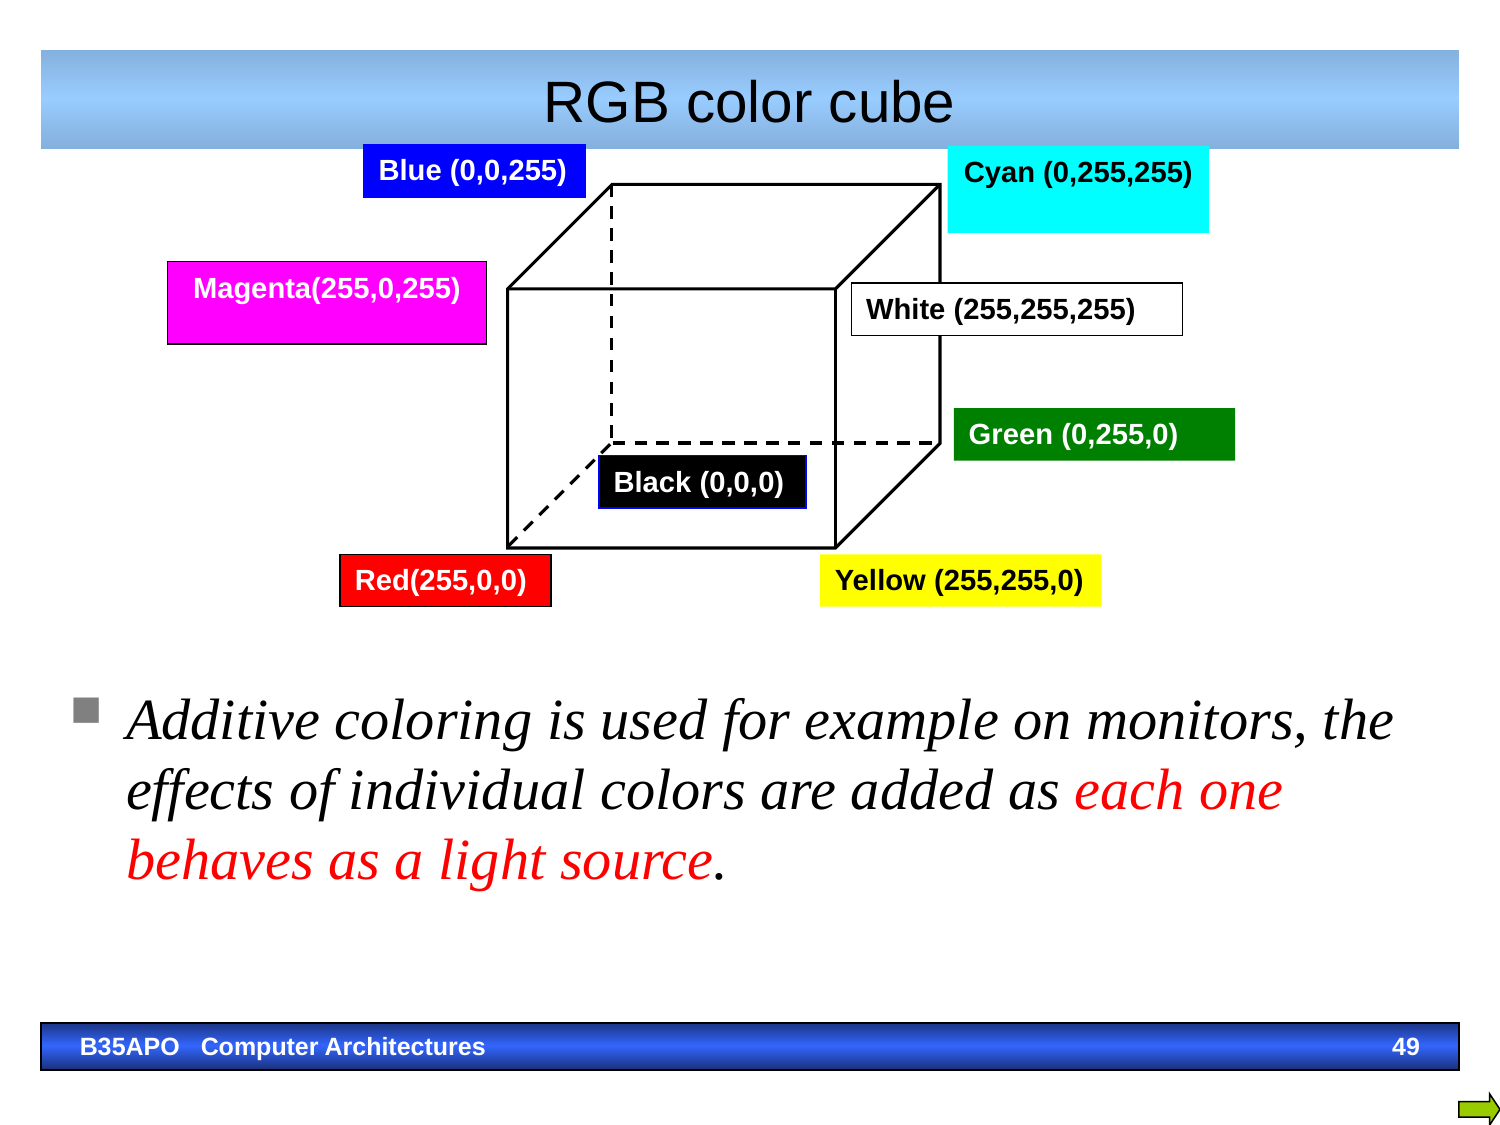

# RGB color cube
Blue (0,0,255)
Cyan (0,255,255)
Magenta(255,0,255)
White (255,255,255)
Green (0,255,0)
Black (0,0,0)
Red(255,0,0)
Yellow (255,255,0)
Additive coloring is used for example on monitors, the effects of individual colors are added as each one behaves as a light source.
B35APO Computer Architectures